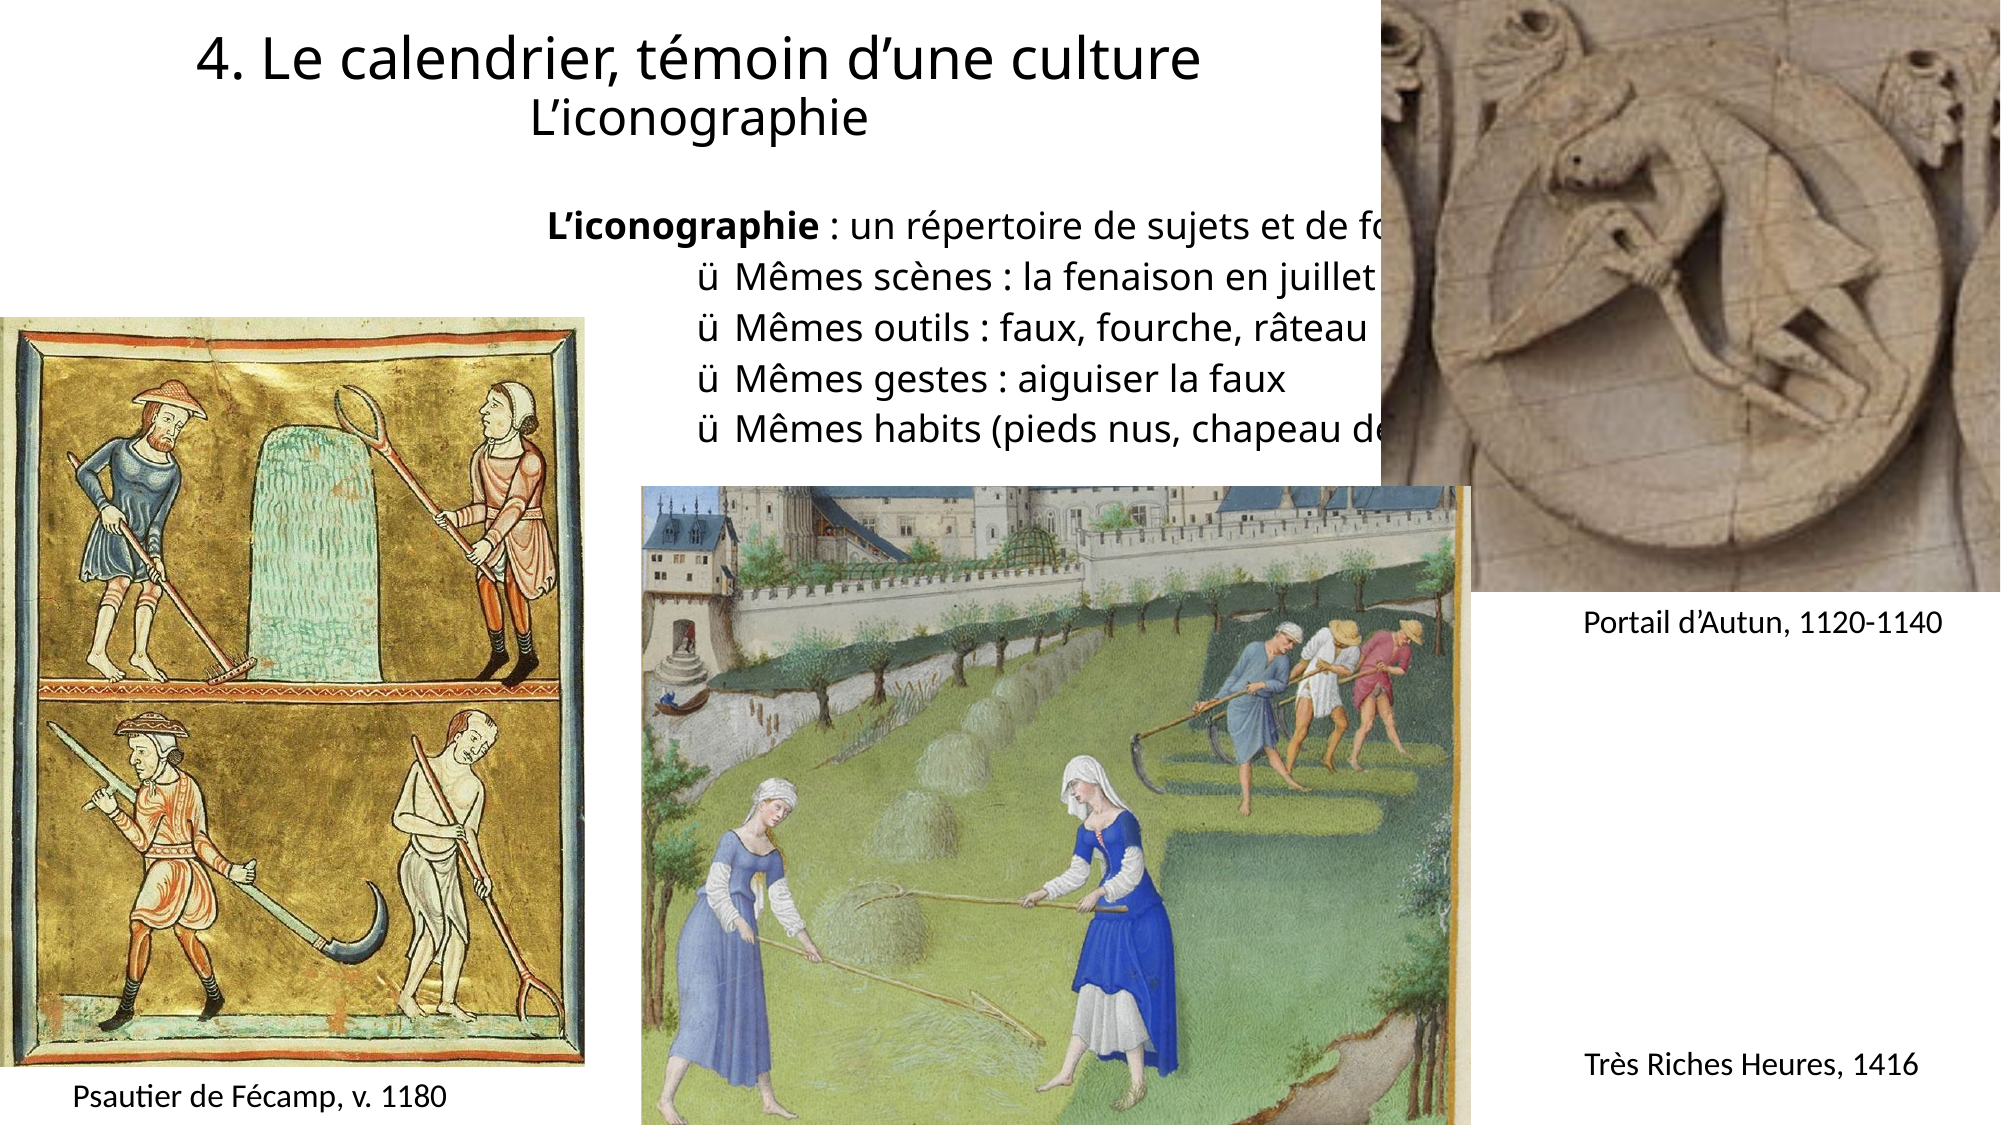

# 4. Le calendrier, témoin d’une culture L’iconographie
L’iconographie : un répertoire de sujets et de formes.
Mêmes scènes : la fenaison en juillet
Mêmes outils : faux, fourche, râteau
Mêmes gestes : aiguiser la faux
Mêmes habits (pieds nus, chapeau de paille)
Portail d’Autun, 1120-1140
Très Riches Heures, 1416
Psautier de Fécamp, v. 1180